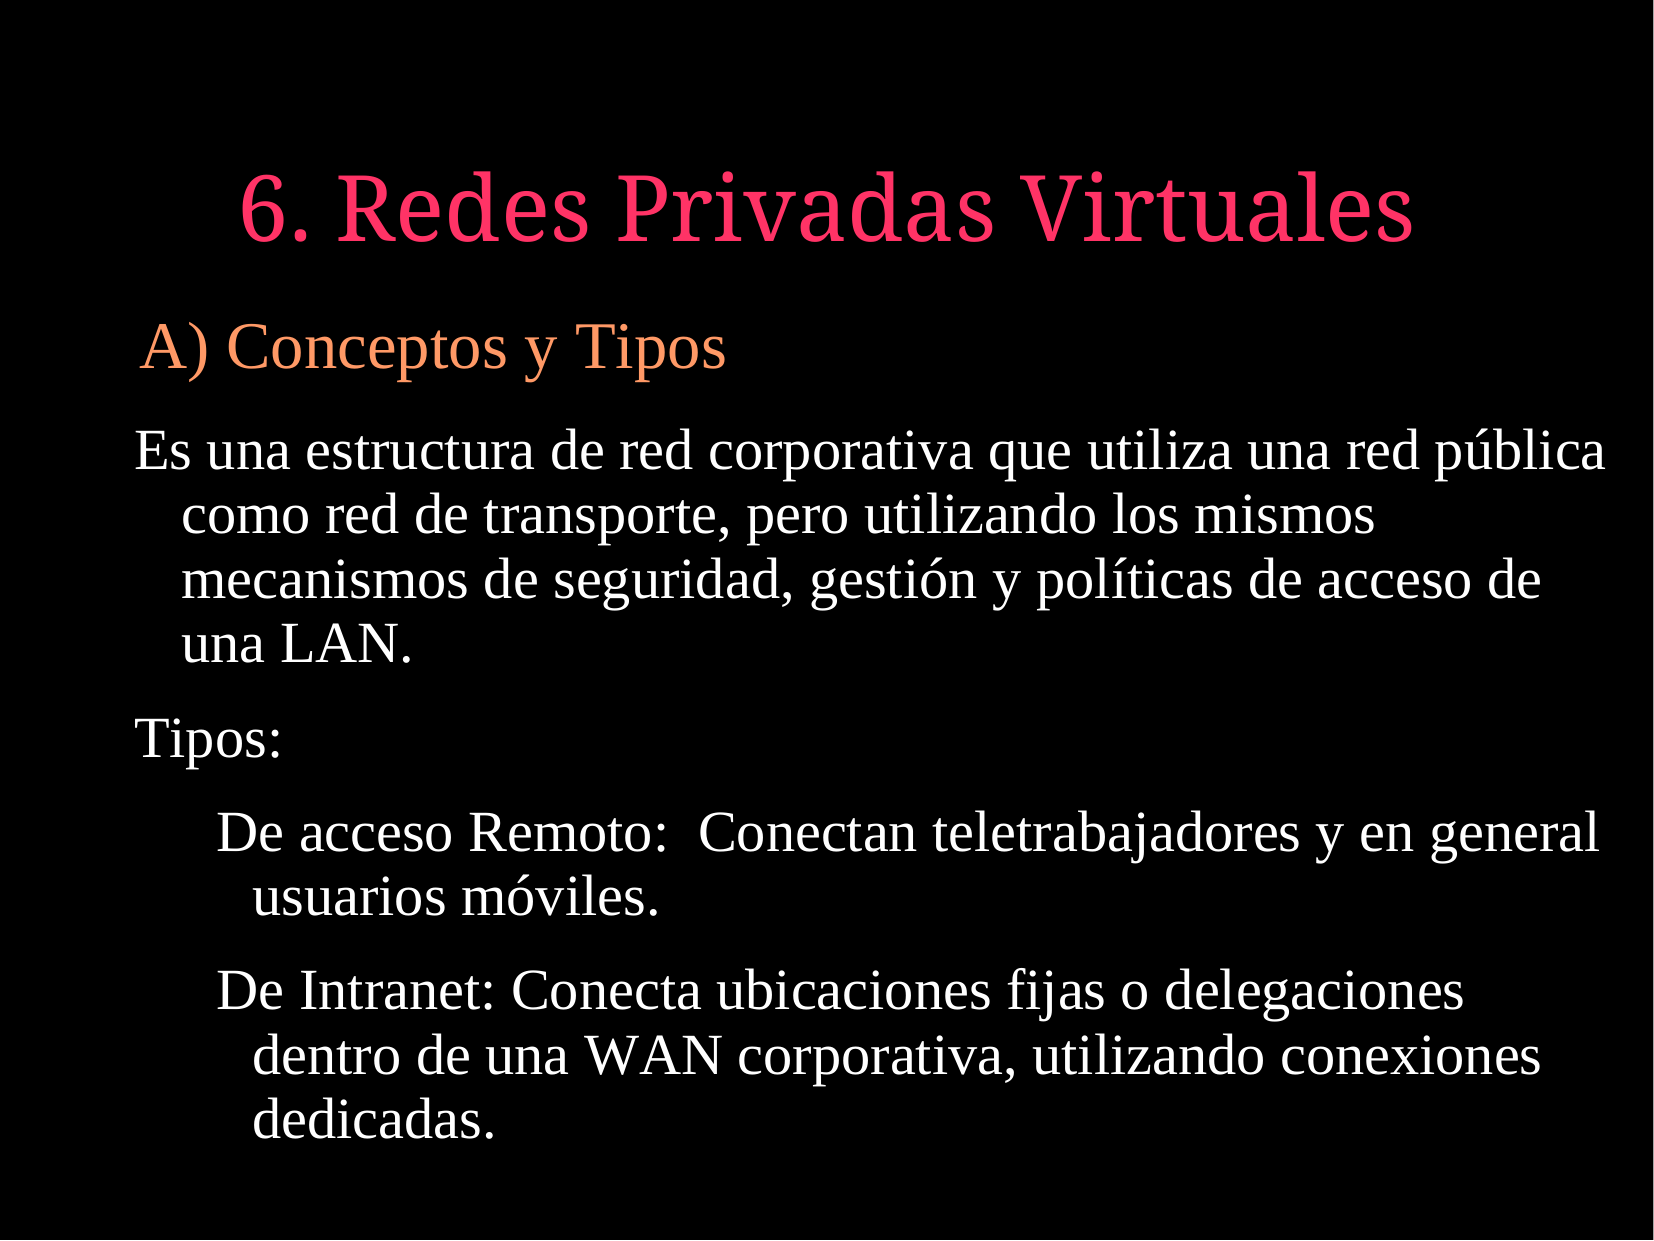

# 6. Redes Privadas Virtuales
A) Conceptos y Tipos
Es una estructura de red corporativa que utiliza una red pública como red de transporte, pero utilizando los mismos mecanismos de seguridad, gestión y políticas de acceso de una LAN.
Tipos:
De acceso Remoto: Conectan teletrabajadores y en general usuarios móviles.
De Intranet: Conecta ubicaciones fijas o delegaciones dentro de una WAN corporativa, utilizando conexiones dedicadas.